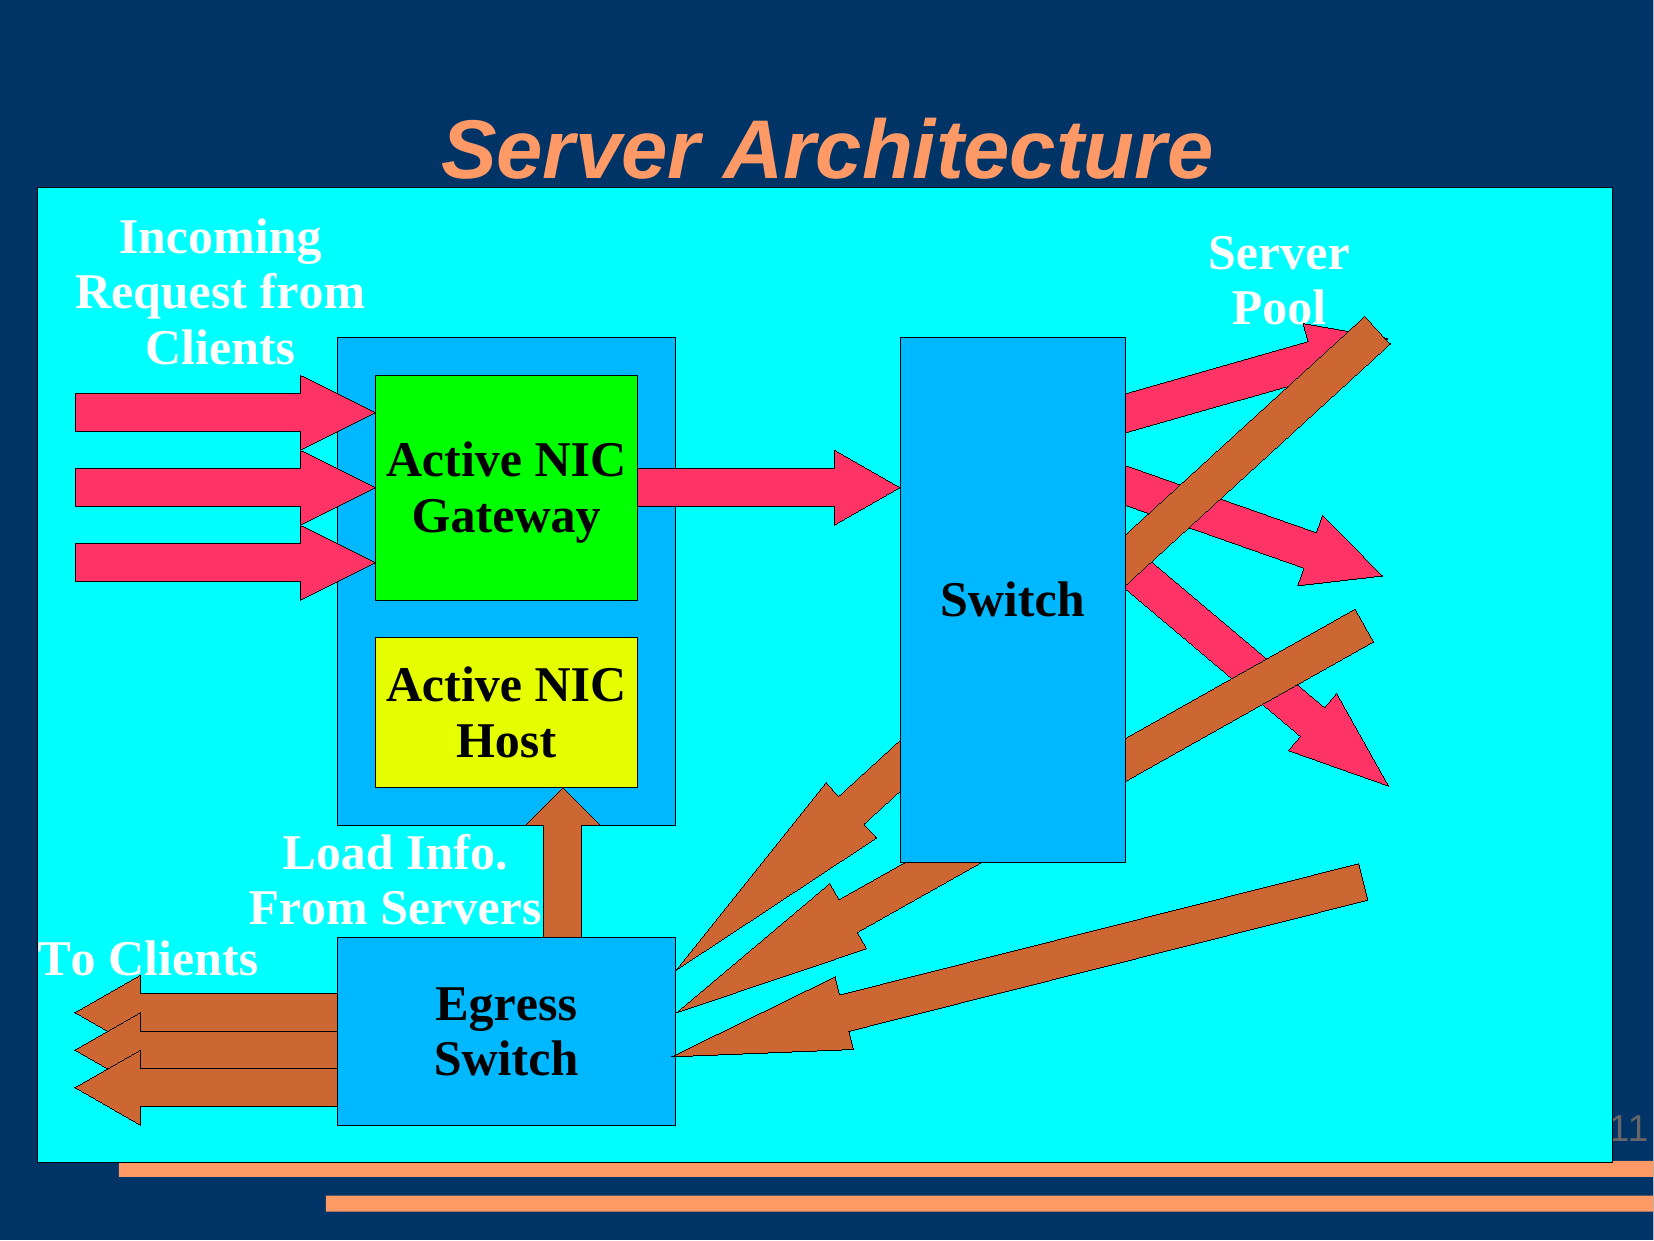

# Server Architecture
Incoming
Request from
Clients
Server
Pool
Switch
Active NIC
Gateway
Active NIC
Host
Load Info.
From Servers
To Clients
Egress
Switch